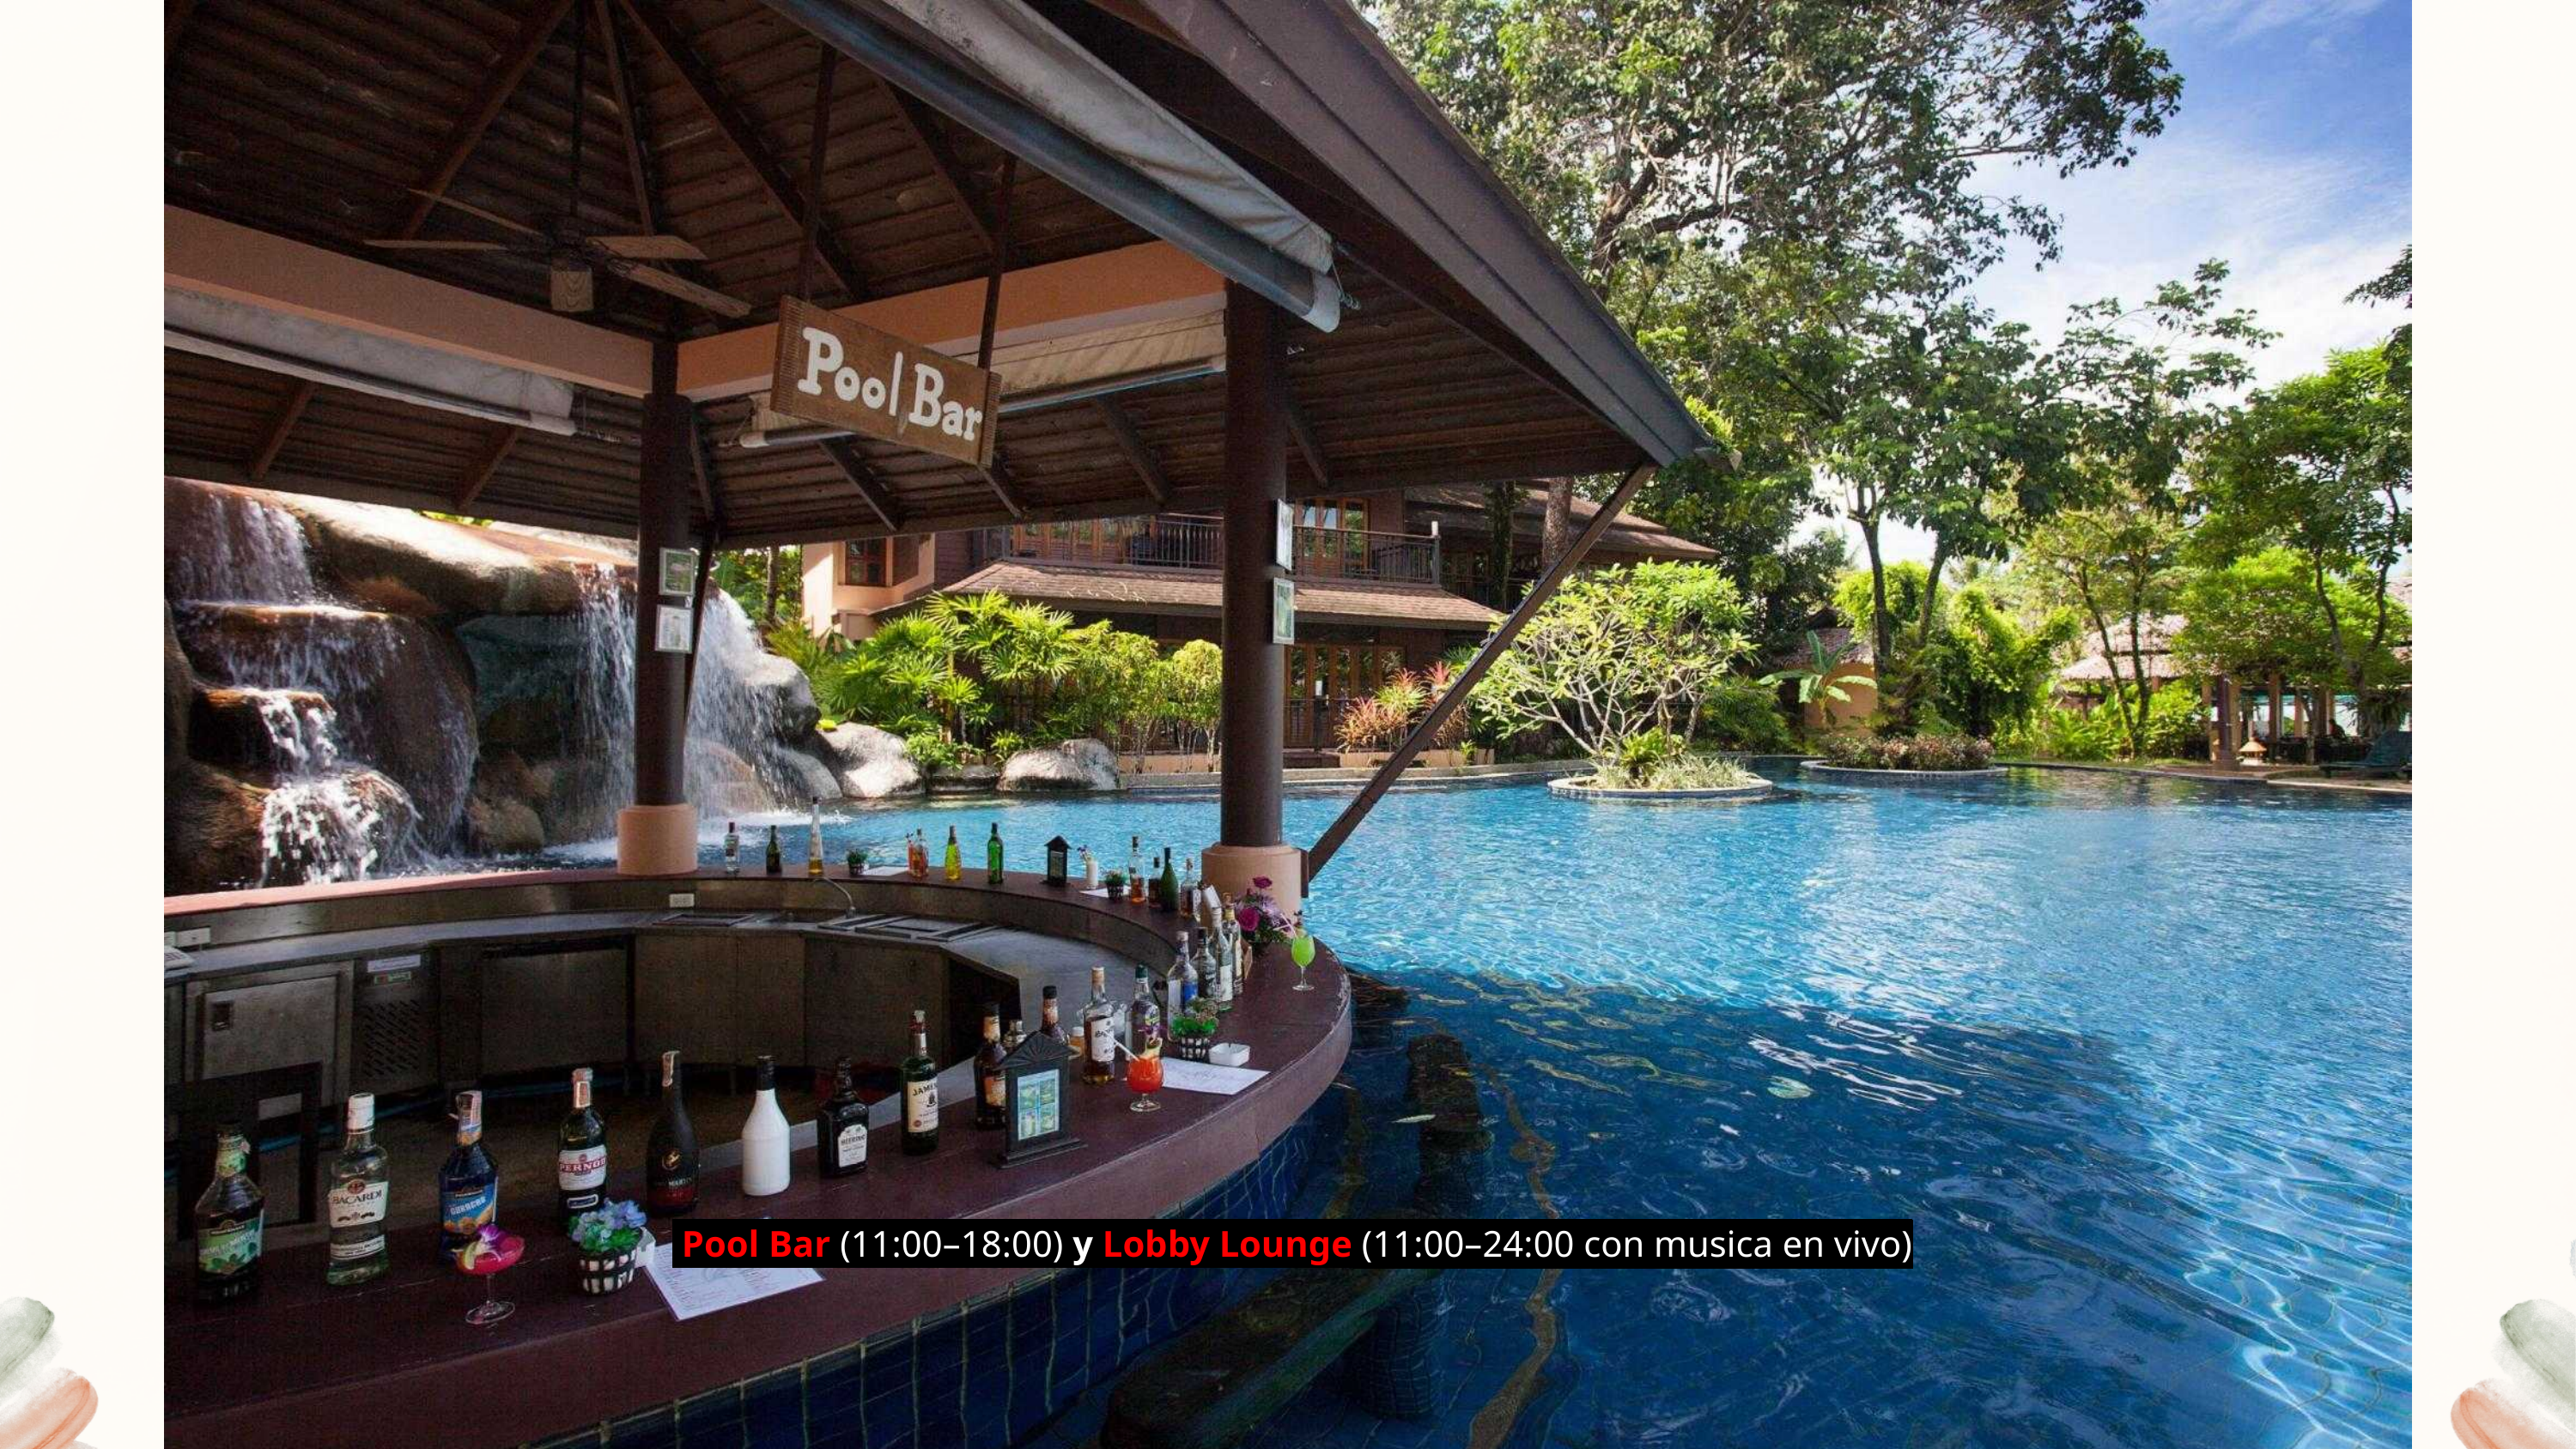

Pool Bar (11:00–18:00) y Lobby Lounge (11:00–24:00 con musica en vivo)